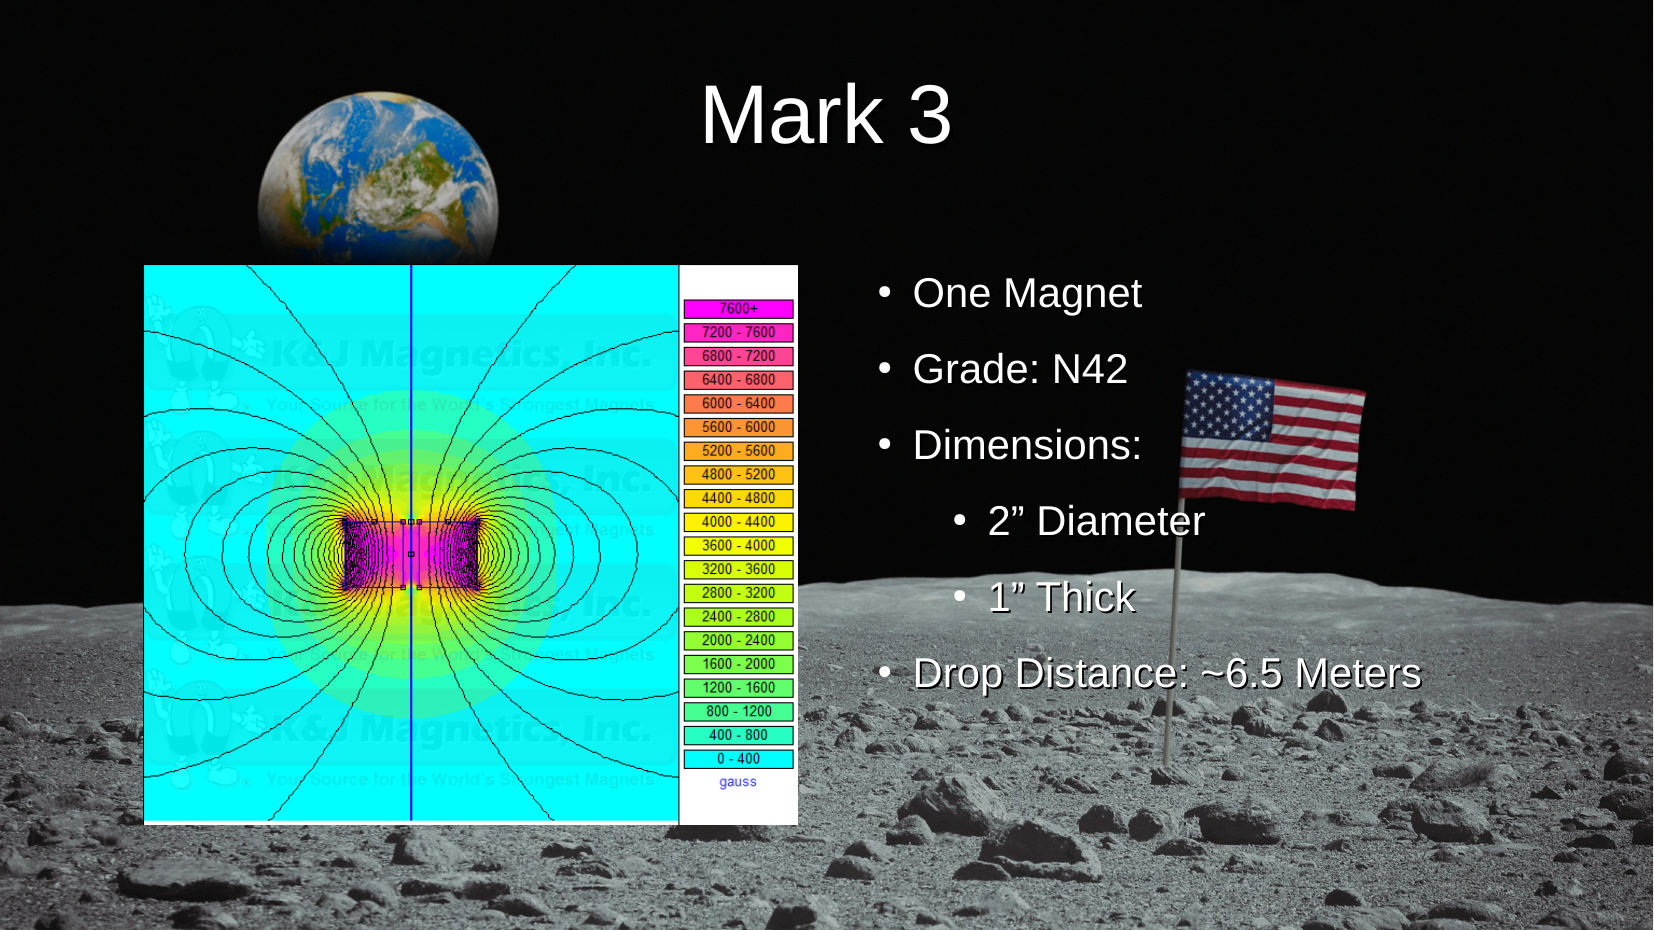

# Mark 3
One Magnet
Grade: N42
Dimensions:
2” Diameter
1” Thick
Drop Distance: ~6.5 Meters